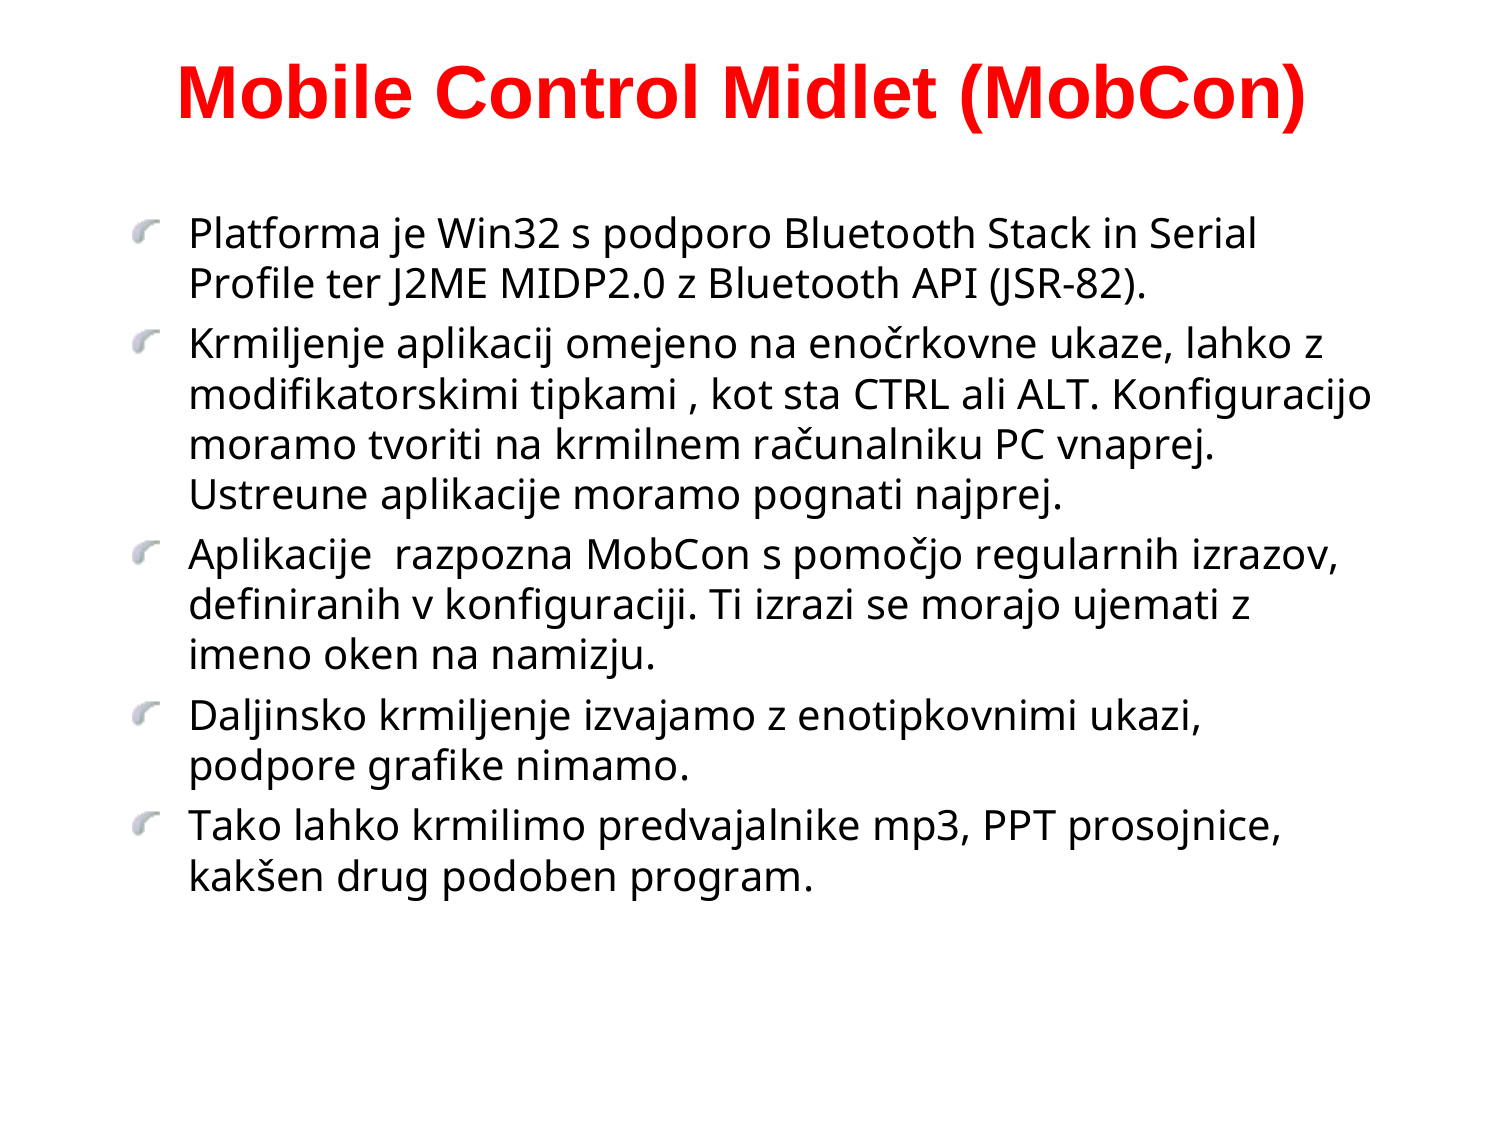

# Mobile Control Midlet (MobCon)
Platforma je Win32 s podporo Bluetooth Stack in Serial Profile ter J2ME MIDP2.0 z Bluetooth API (JSR-82).
Krmiljenje aplikacij omejeno na enočrkovne ukaze, lahko z modifikatorskimi tipkami , kot sta CTRL ali ALT. Konfiguracijo moramo tvoriti na krmilnem računalniku PC vnaprej. Ustreune aplikacije moramo pognati najprej.
Aplikacije razpozna MobCon s pomočjo regularnih izrazov, definiranih v konfiguraciji. Ti izrazi se morajo ujemati z imeno oken na namizju.
Daljinsko krmiljenje izvajamo z enotipkovnimi ukazi, podpore grafike nimamo.
Tako lahko krmilimo predvajalnike mp3, PPT prosojnice, kakšen drug podoben program.